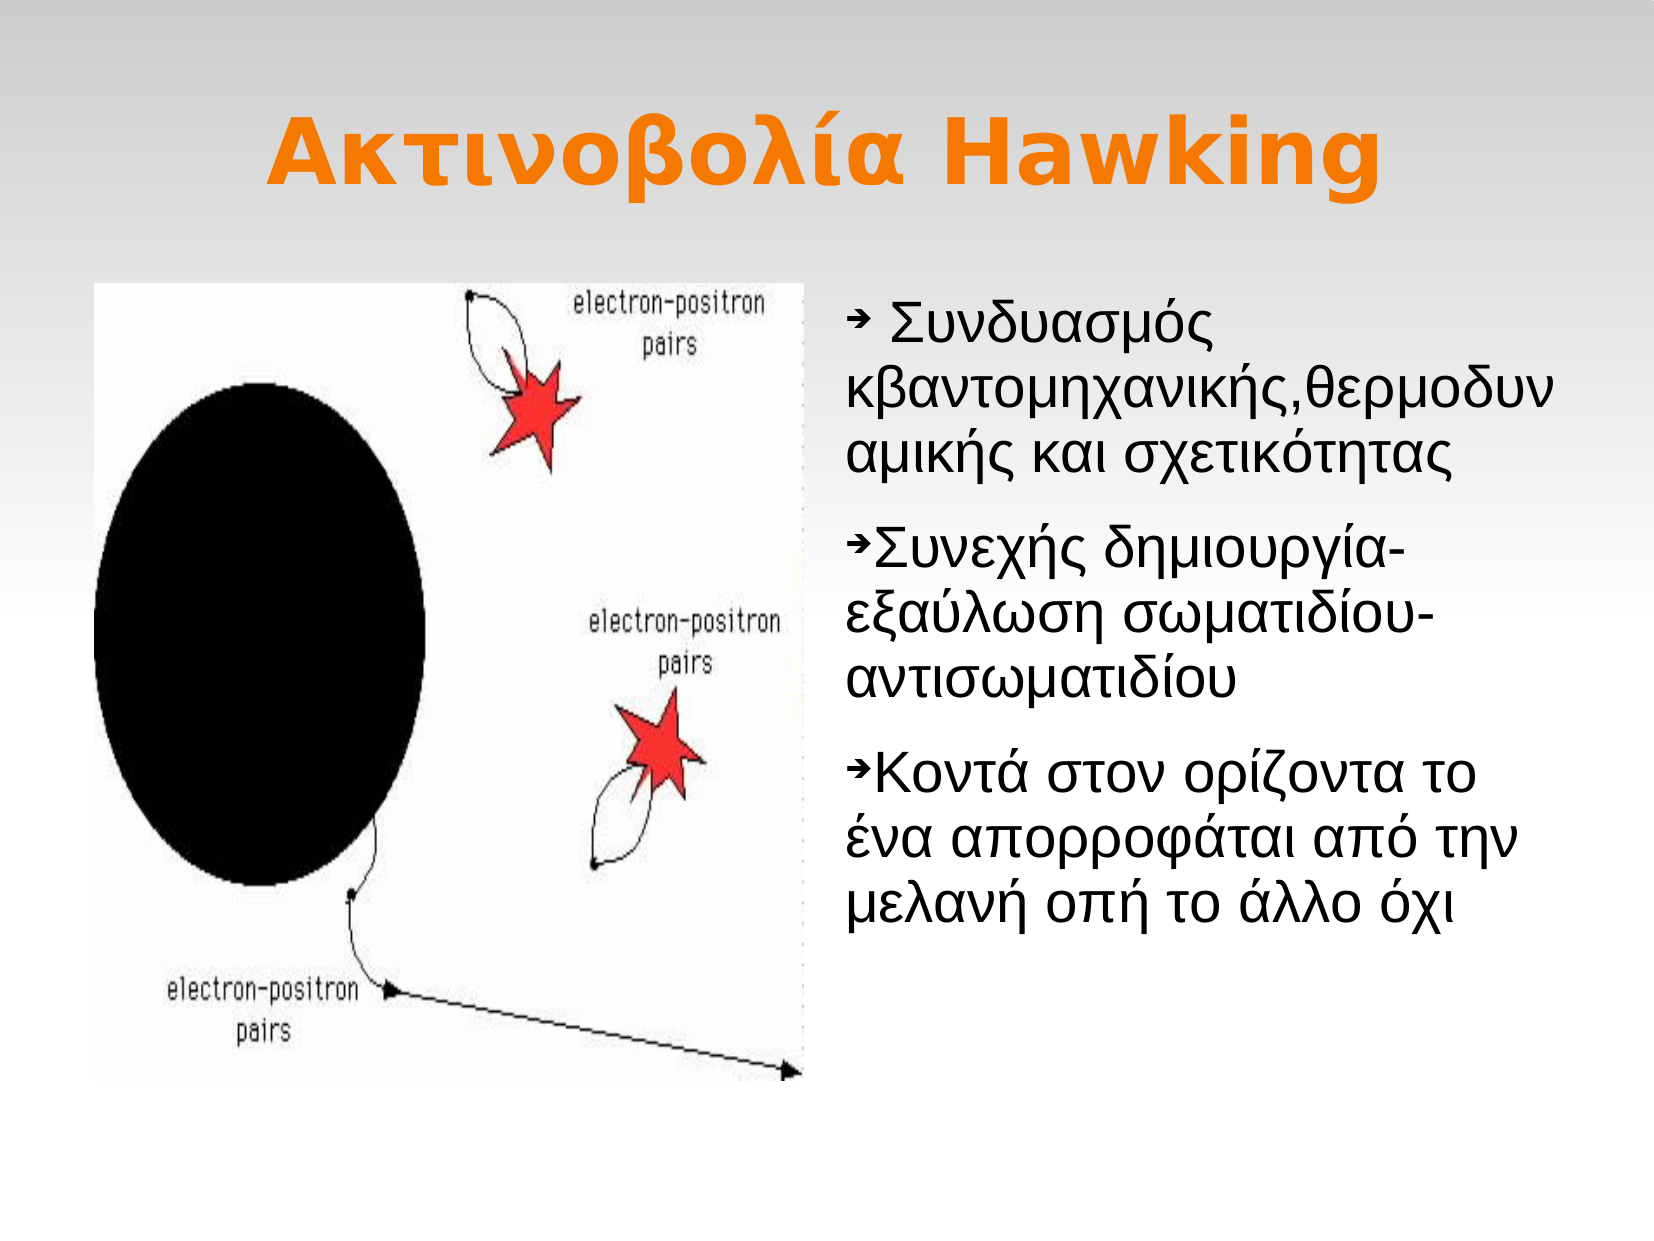

# Ακτινοβολία Hawking
 Συνδυασμός κβαντομηχανικής,θερμοδυναμικής και σχετικότητας
Συνεχής δημιουργία-εξαύλωση σωματιδίου-αντισωματιδίου
Κοντά στον ορίζοντα το ένα απορροφάται από την μελανή οπή το άλλο όχι